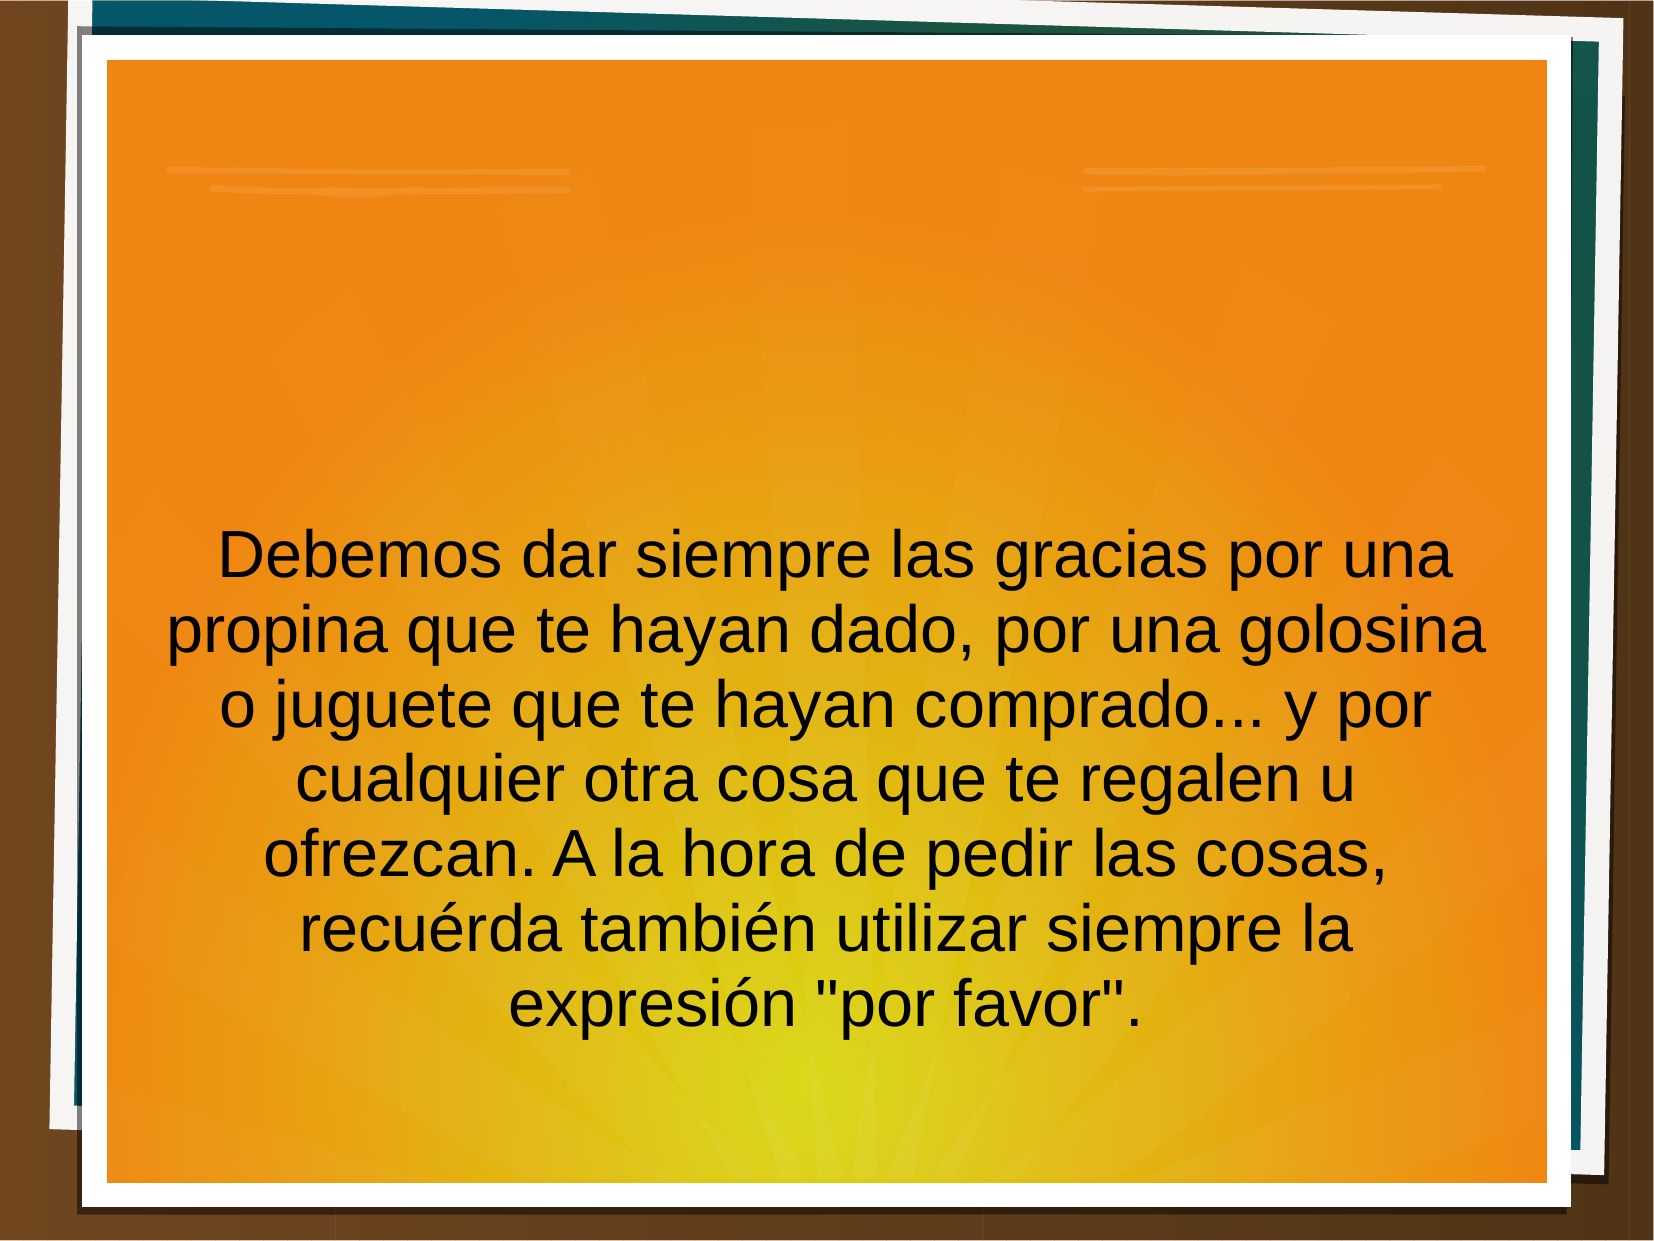

#
 Debemos dar siempre las gracias por una propina que te hayan dado, por una golosina o juguete que te hayan comprado... y por cualquier otra cosa que te regalen u ofrezcan. A la hora de pedir las cosas, recuérda también utilizar siempre la expresión "por favor".